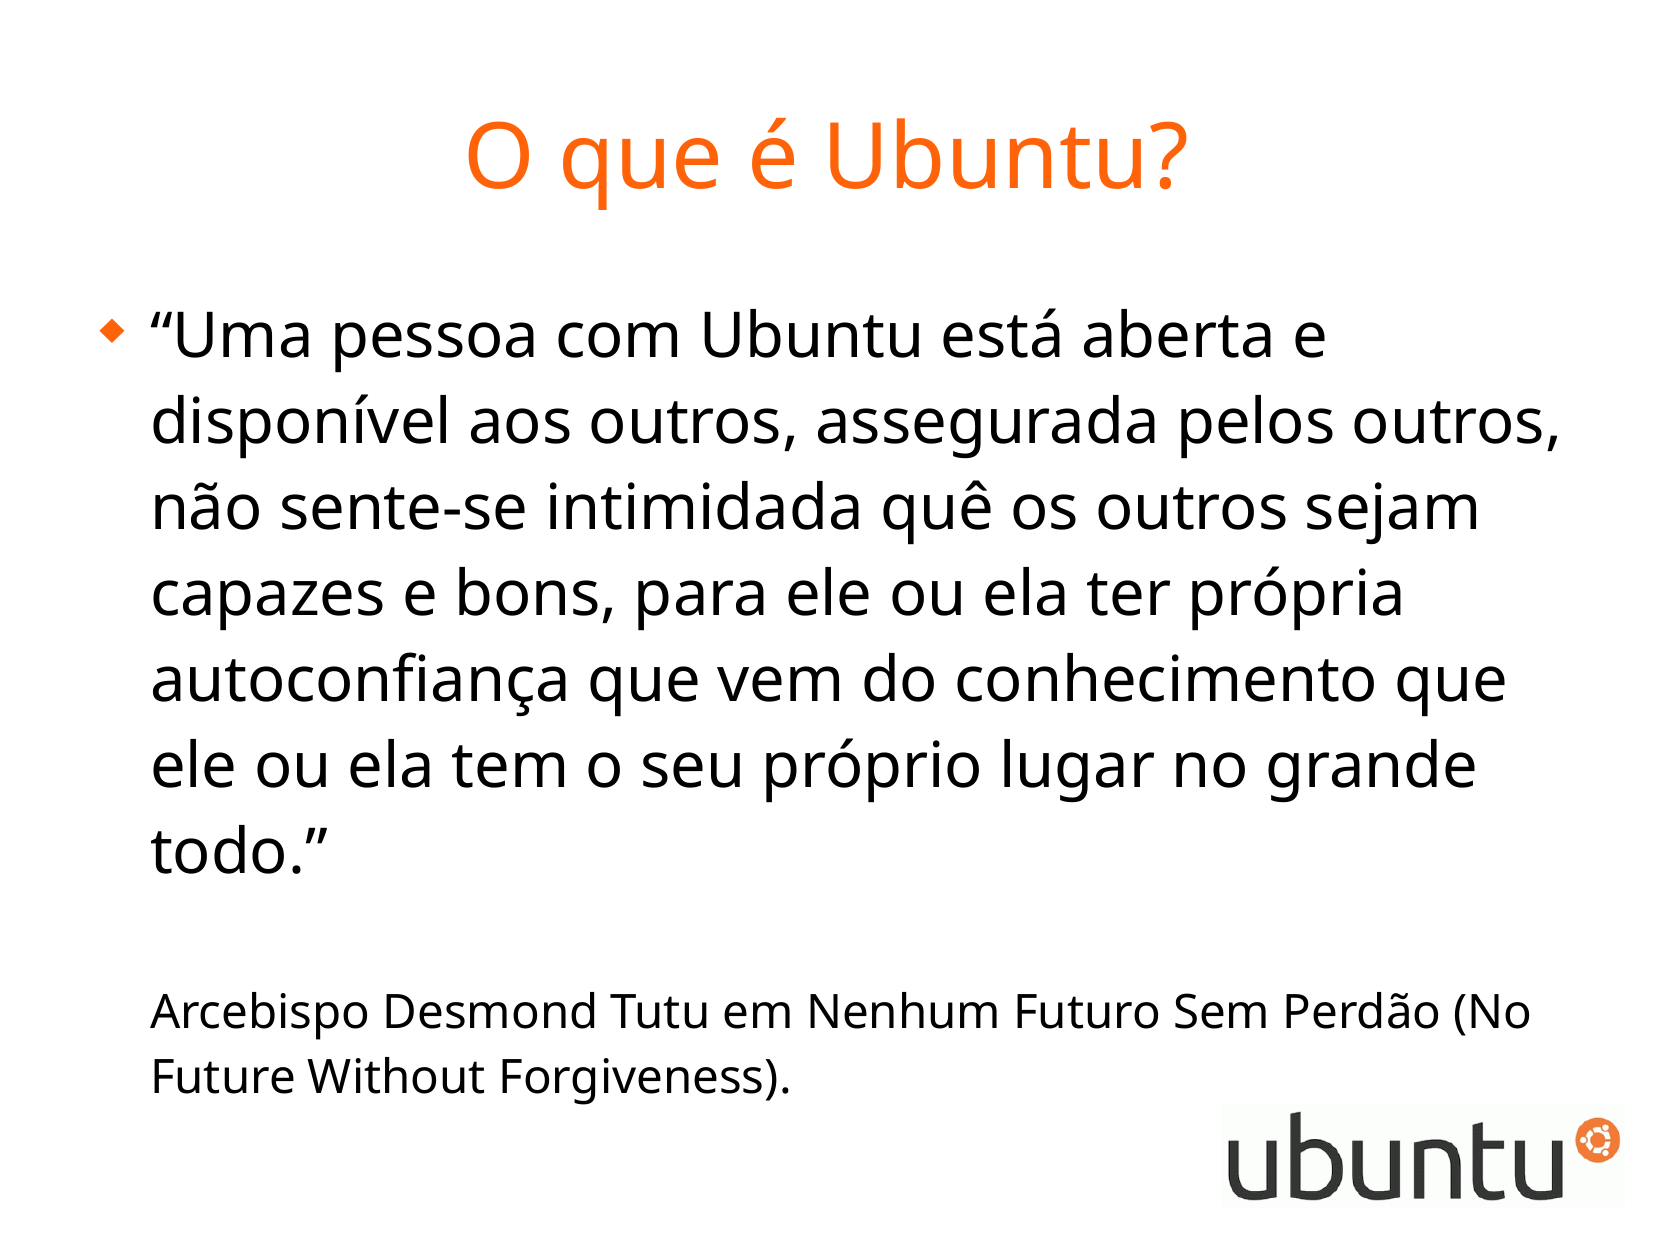

# O que é Ubuntu?
“Uma pessoa com Ubuntu está aberta e disponível aos outros, assegurada pelos outros, não sente-se intimidada quê os outros sejam capazes e bons, para ele ou ela ter própria autoconfiança que vem do conhecimento que ele ou ela tem o seu próprio lugar no grande todo.”
Arcebispo Desmond Tutu em Nenhum Futuro Sem Perdão (No Future Without Forgiveness).